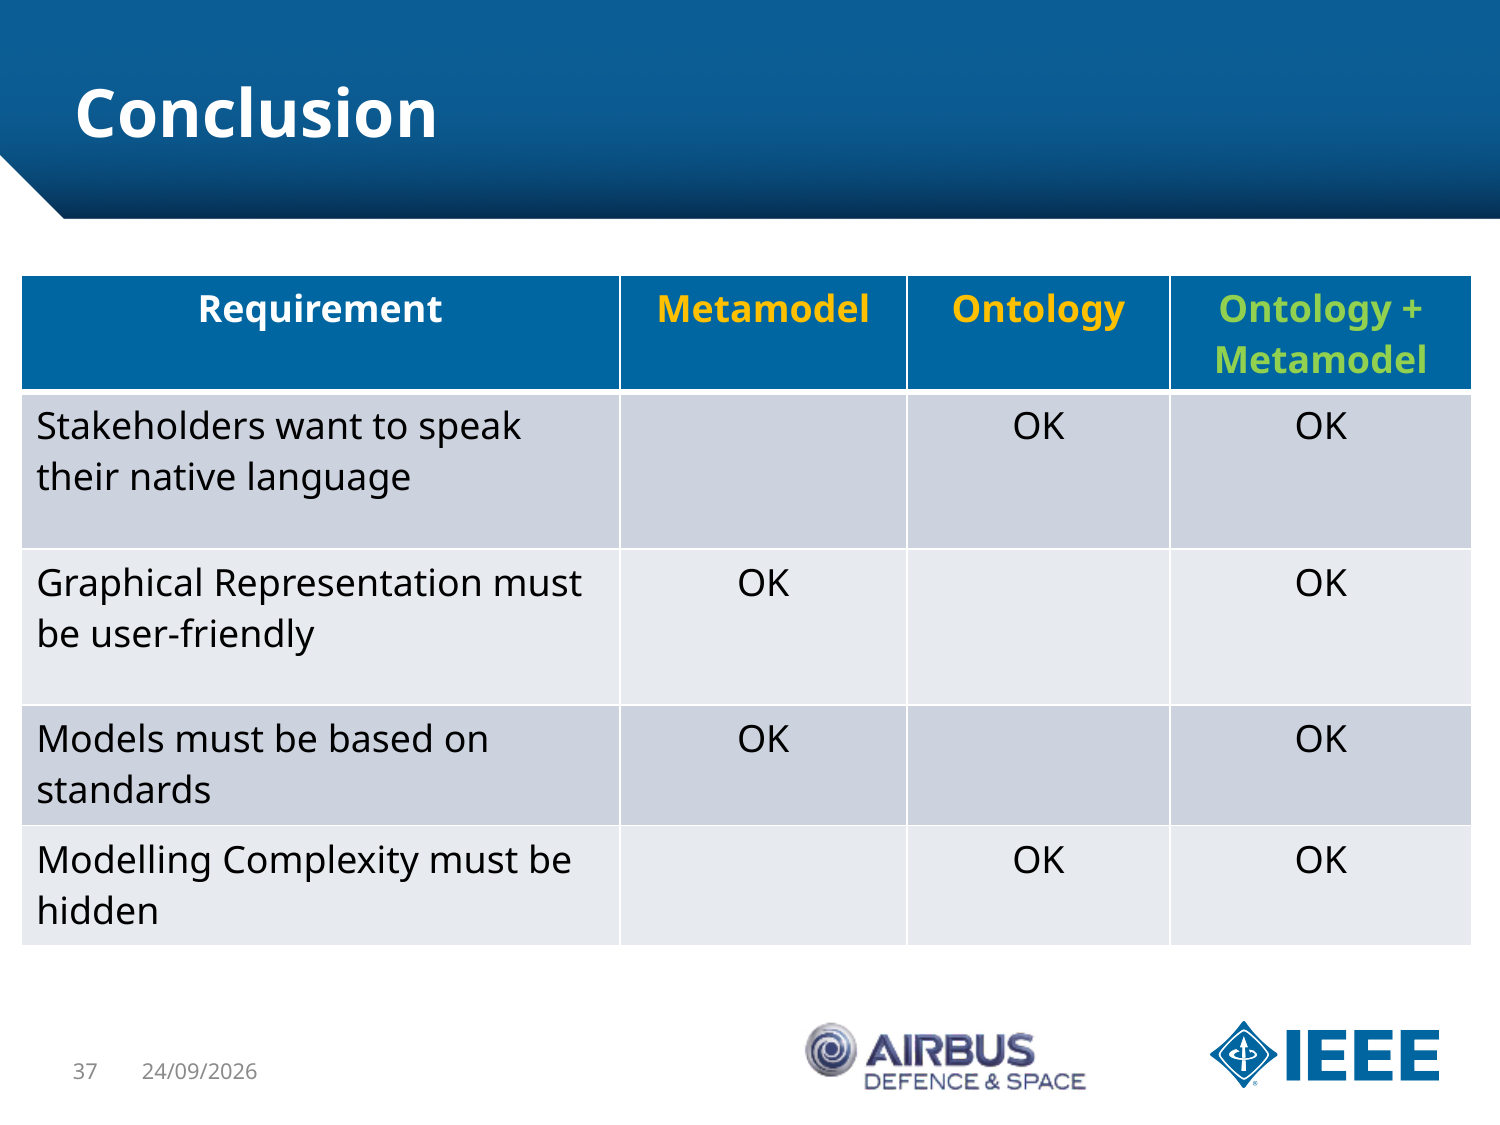

# Conclusion
| Requirement | Metamodel | Ontology | Ontology + Metamodel |
| --- | --- | --- | --- |
| Stakeholders want to speak their native language | | OK | OK |
| Graphical Representation must be user-friendly | OK | | OK |
| Models must be based on standards | OK | | OK |
| Modelling Complexity must be hidden | | OK | OK |